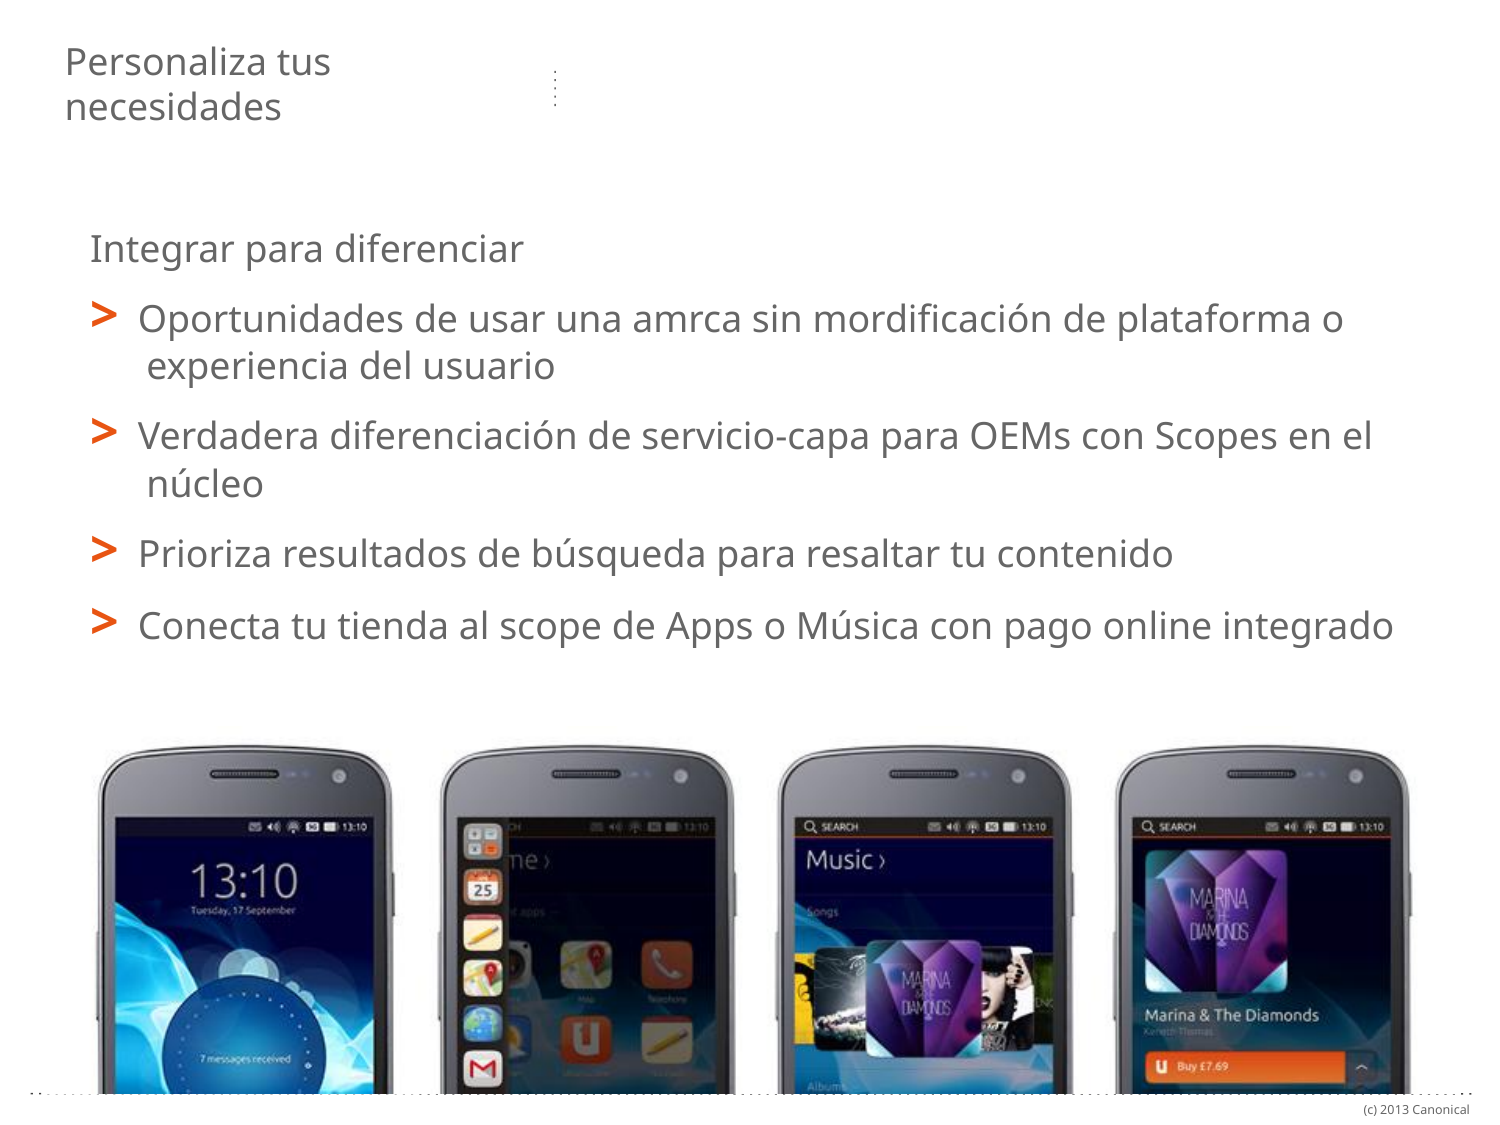

Personaliza tus necesidades
# Integrar para diferenciar
> Oportunidades de usar una amrca sin mordificación de plataforma o experiencia del usuario
> Verdadera diferenciación de servicio-capa para OEMs con Scopes en el núcleo
> Prioriza resultados de búsqueda para resaltar tu contenido
> Conecta tu tienda al scope de Apps o Música con pago online integrado
(c) 2013 Canonical